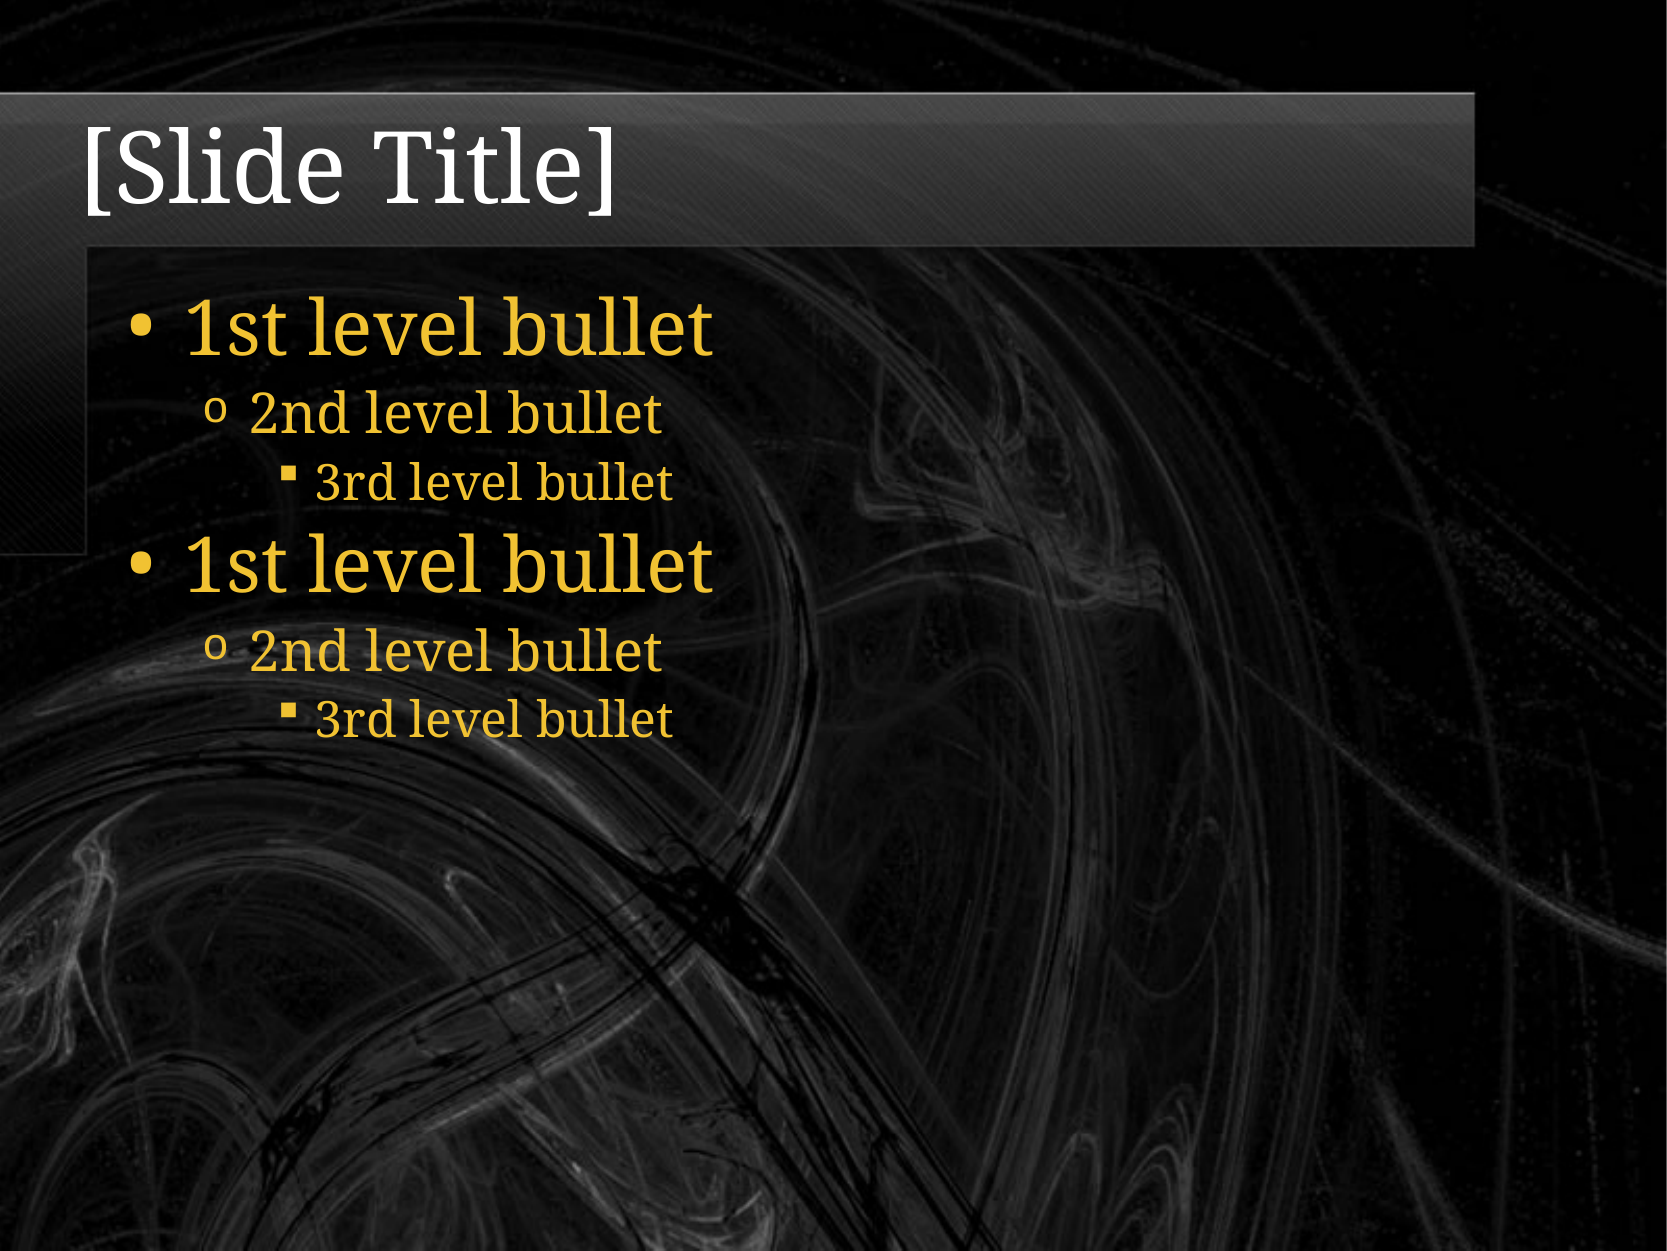

# [Slide Title]
1st level bullet
2nd level bullet
3rd level bullet
1st level bullet
2nd level bullet
3rd level bullet